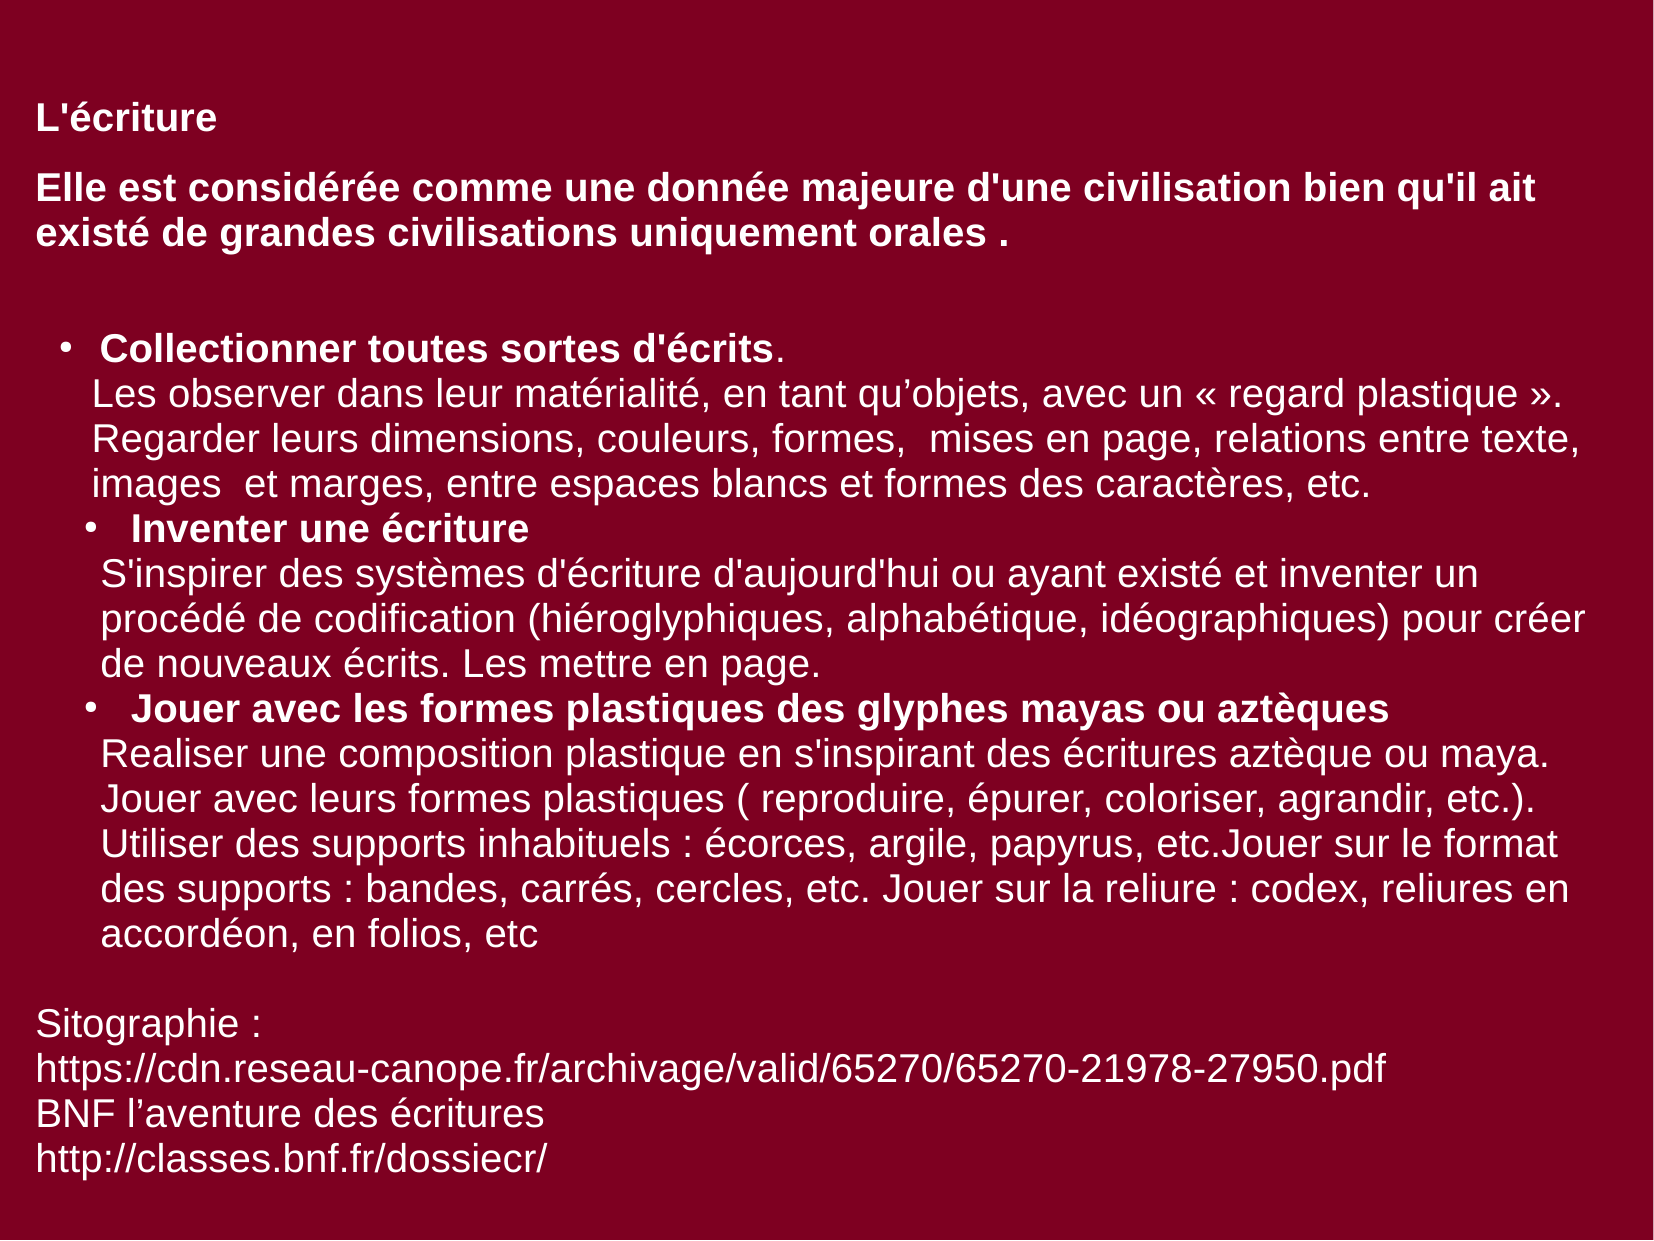

# L'écriture
Elle est considérée comme une donnée majeure d'une civilisation bien qu'il ait existé de grandes civilisations uniquement orales .
Collectionner toutes sortes d'écrits.
 Les observer dans leur matérialité, en tant qu’objets, avec un « regard plastique ».
 Regarder leurs dimensions, couleurs, formes, mises en page, relations entre texte,
 images et marges, entre espaces blancs et formes des caractères, etc.
Inventer une écriture
S'inspirer des systèmes d'écriture d'aujourd'hui ou ayant existé et inventer un procédé de codification (hiéroglyphiques, alphabétique, idéographiques) pour créer de nouveaux écrits. Les mettre en page.
Jouer avec les formes plastiques des glyphes mayas ou aztèques
Realiser une composition plastique en s'inspirant des écritures aztèque ou maya. Jouer avec leurs formes plastiques ( reproduire, épurer, coloriser, agrandir, etc.). Utiliser des supports inhabituels : écorces, argile, papyrus, etc.Jouer sur le format des supports : bandes, carrés, cercles, etc. Jouer sur la reliure : codex, reliures en accordéon, en folios, etc
Sitographie :
https://cdn.reseau-canope.fr/archivage/valid/65270/65270-21978-27950.pdf
BNF l’aventure des écritures
http://classes.bnf.fr/dossiecr/